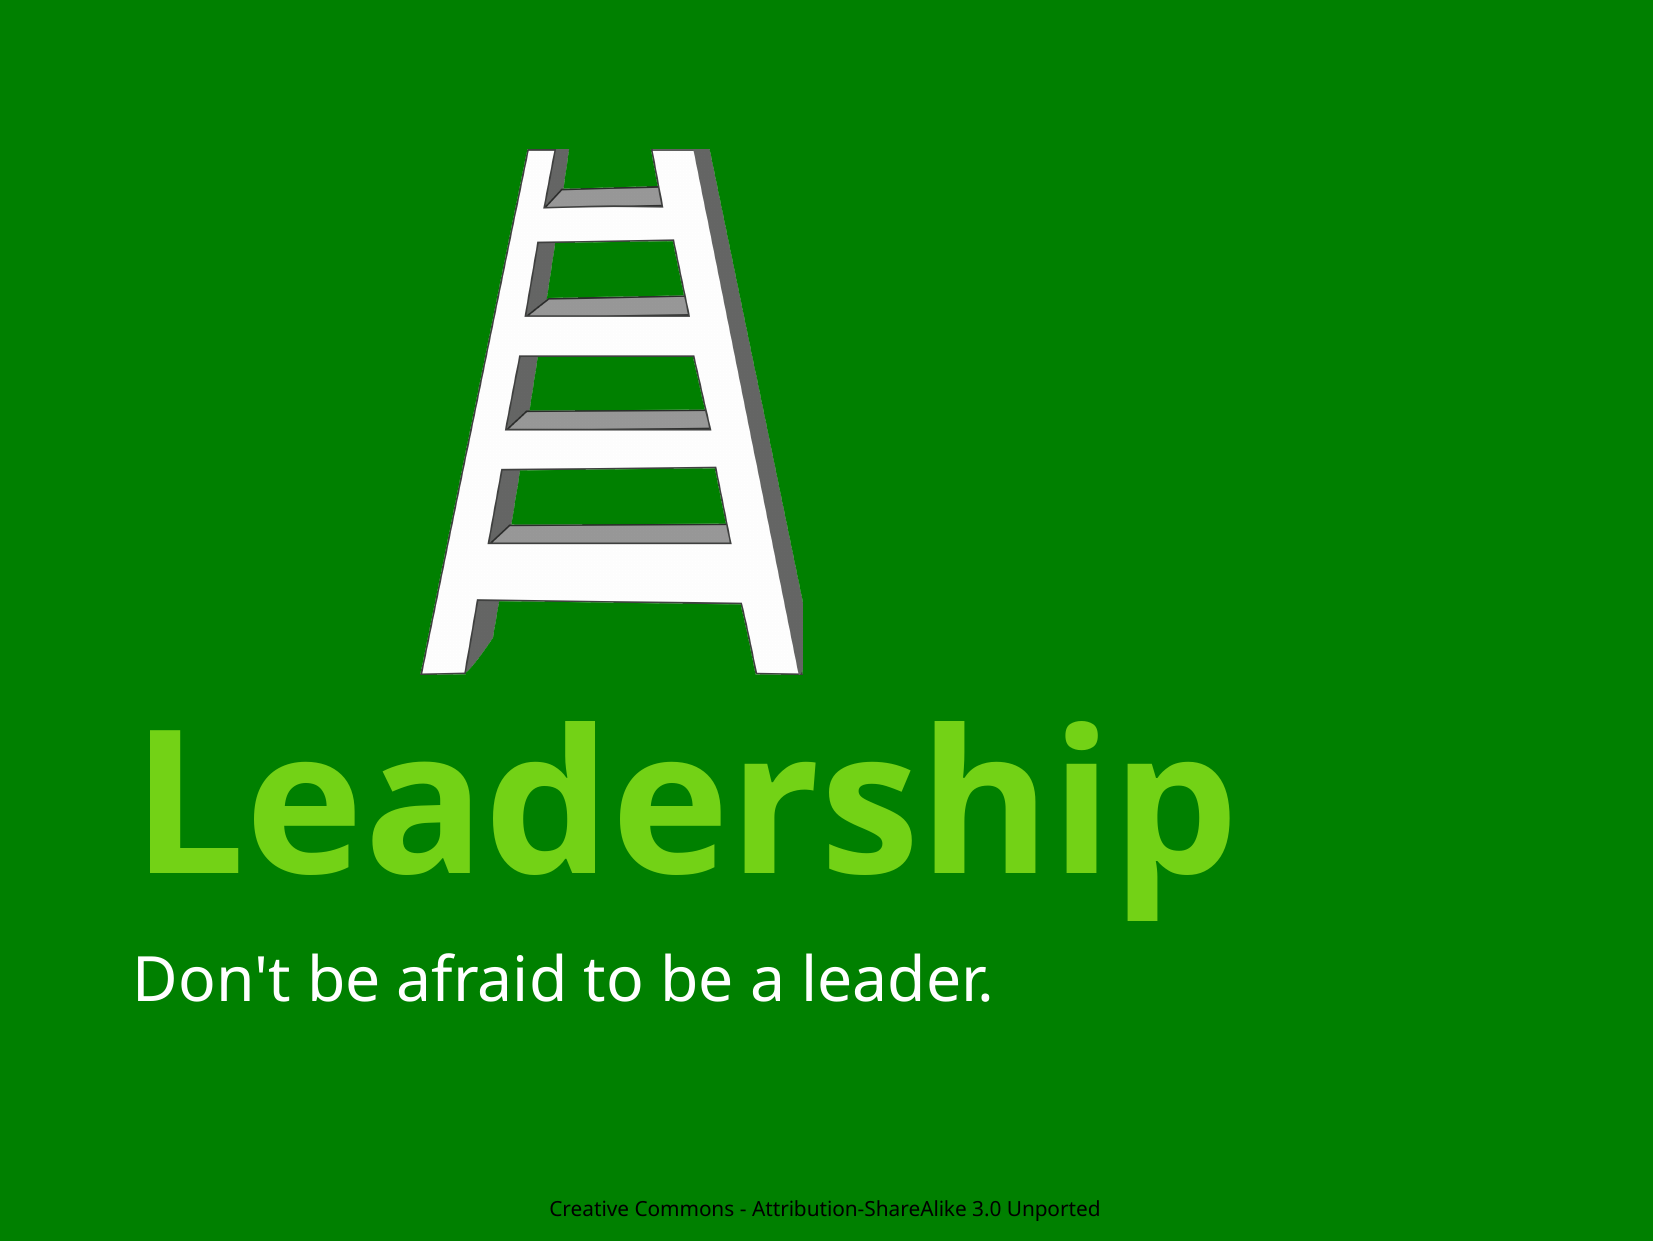

Leadership
Don't be afraid to be a leader.